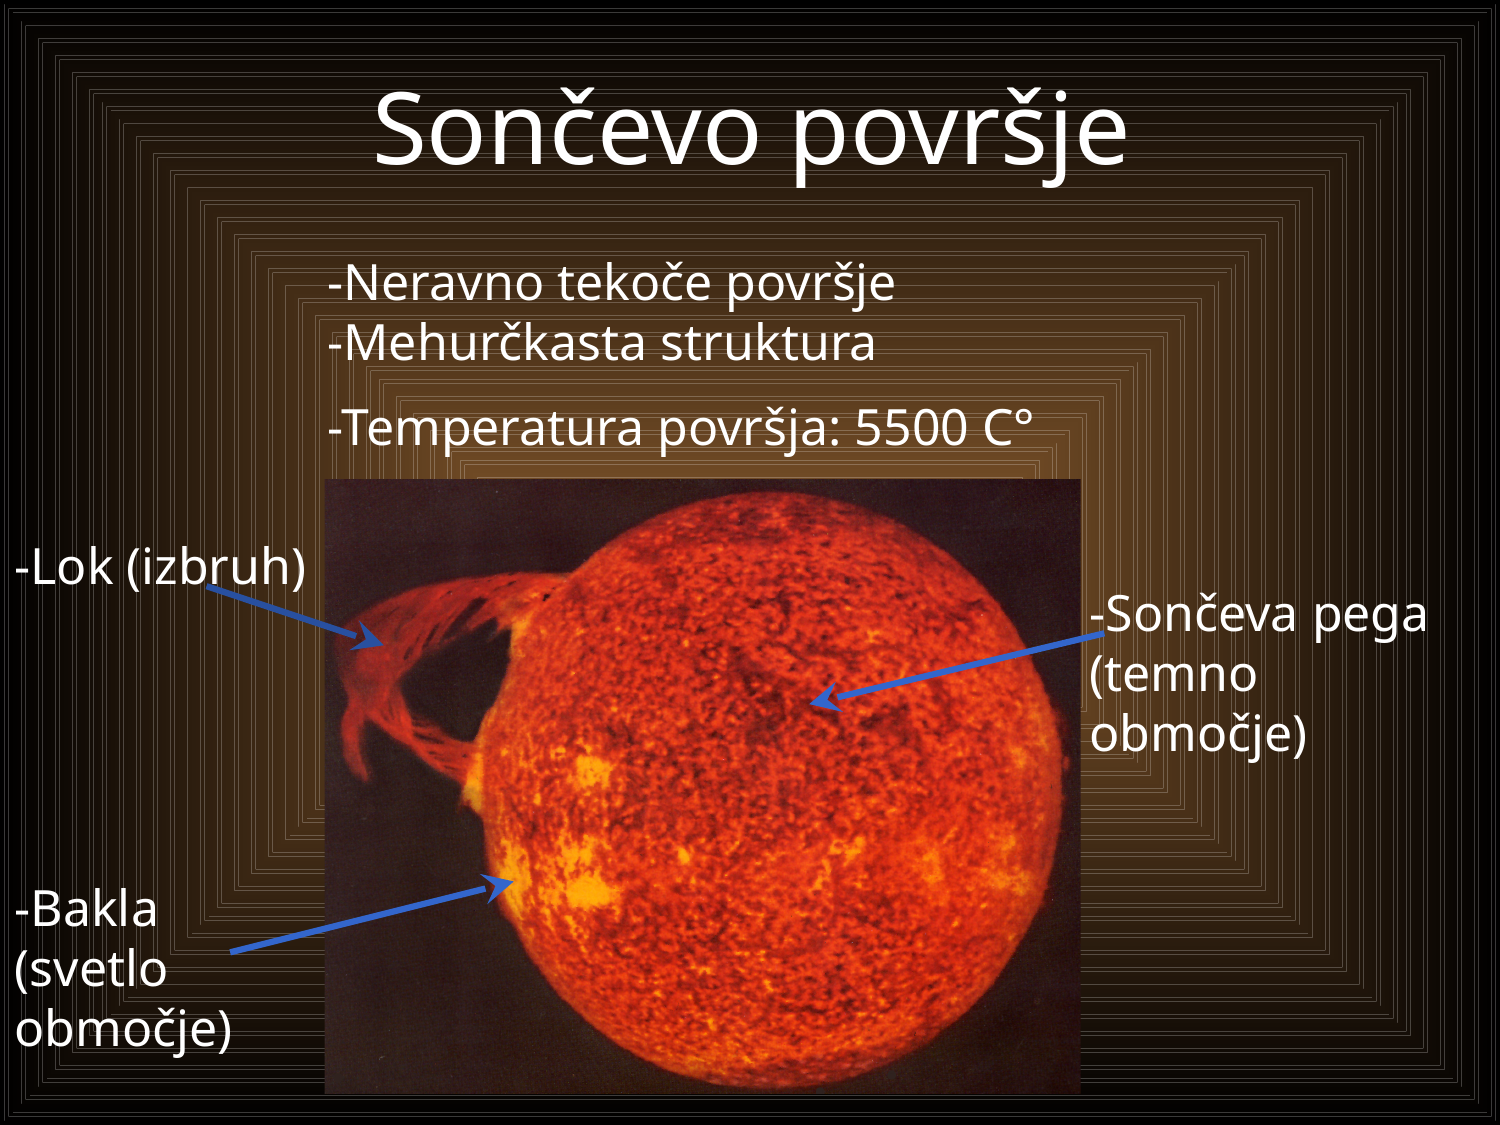

# Sončevo površje
-Neravno tekoče površje
-Mehurčkasta struktura
-Temperatura površja: 5500 C°
-Lok (izbruh)
-Sončeva pega (temno območje)
-Bakla (svetlo območje)